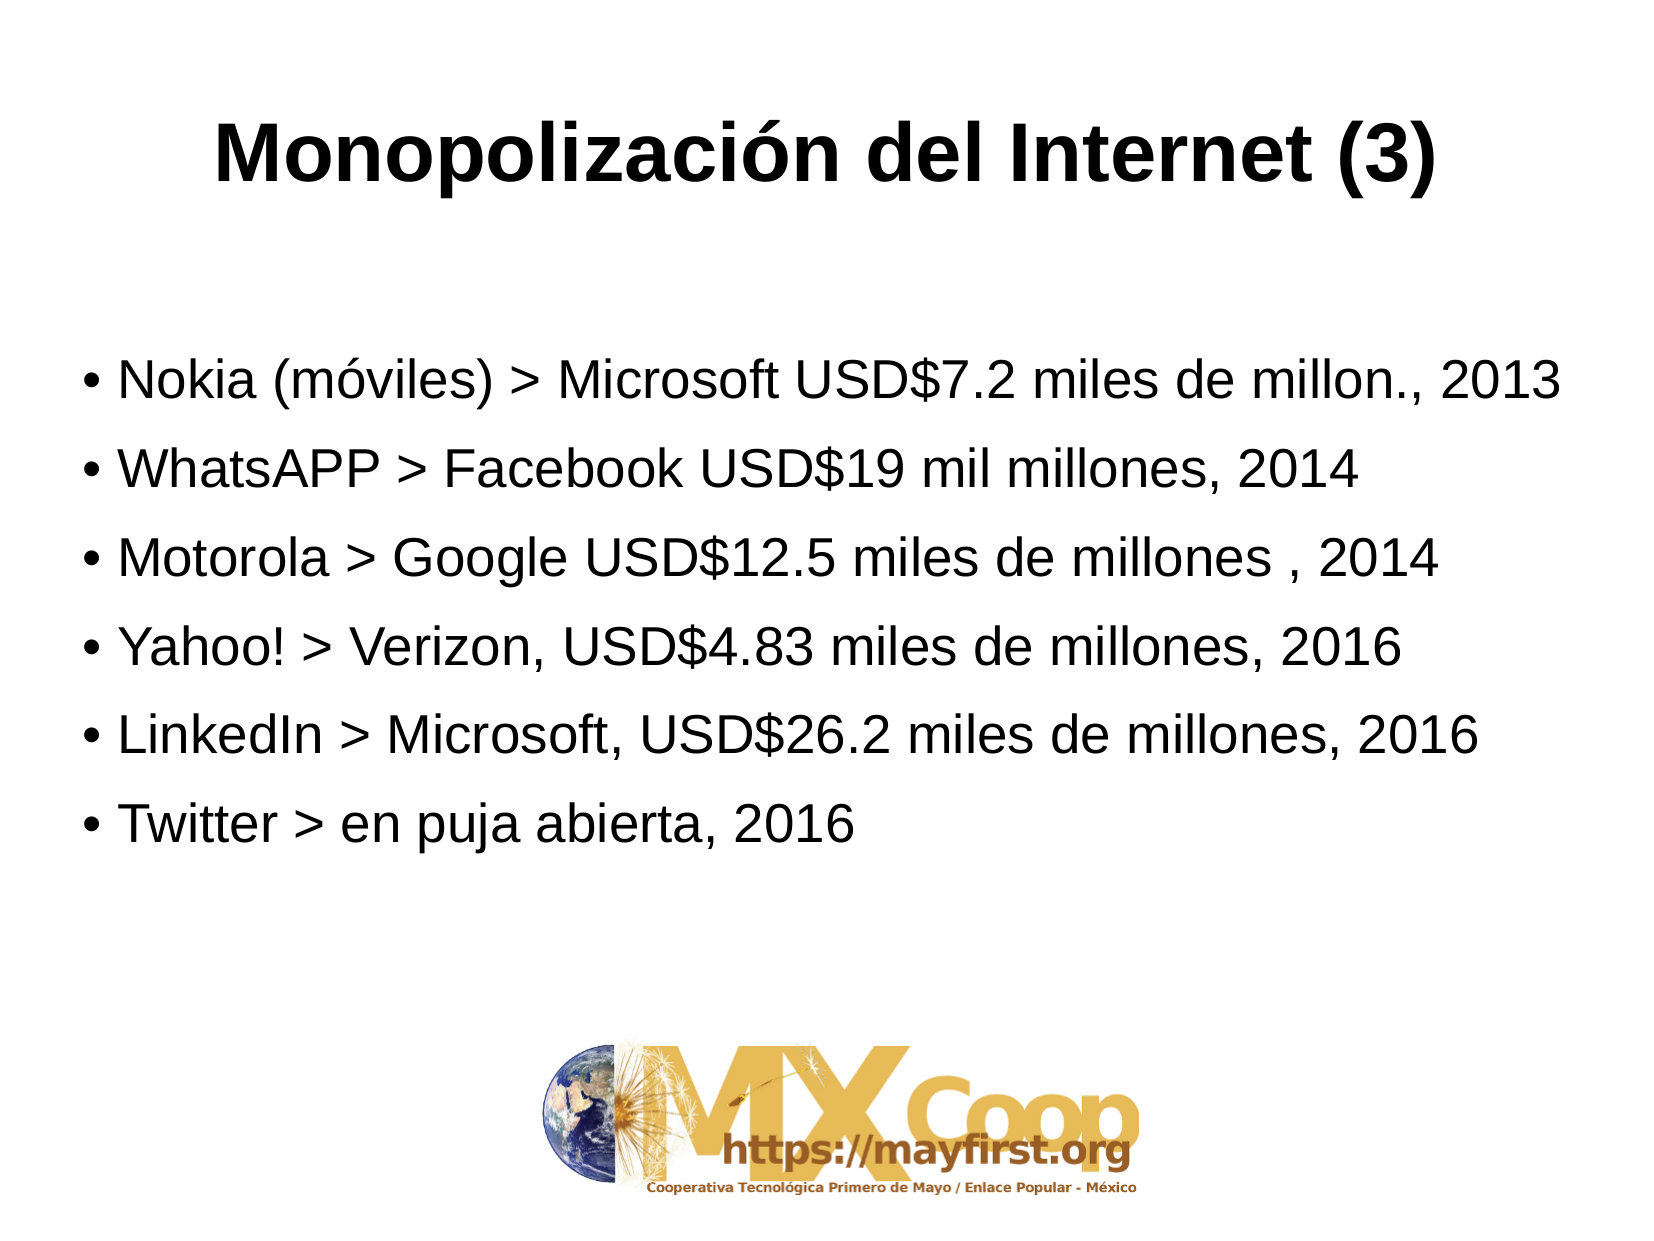

# Monopolización del Internet (3)
• Nokia (móviles) > Microsoft USD$7.2 miles de millon., 2013
• WhatsAPP > Facebook USD$19 mil millones, 2014
• Motorola > Google USD$12.5 miles de millones , 2014
• Yahoo! > Verizon, USD$4.83 miles de millones, 2016
• LinkedIn > Microsoft, USD$26.2 miles de millones, 2016
• Twitter > en puja abierta, 2016